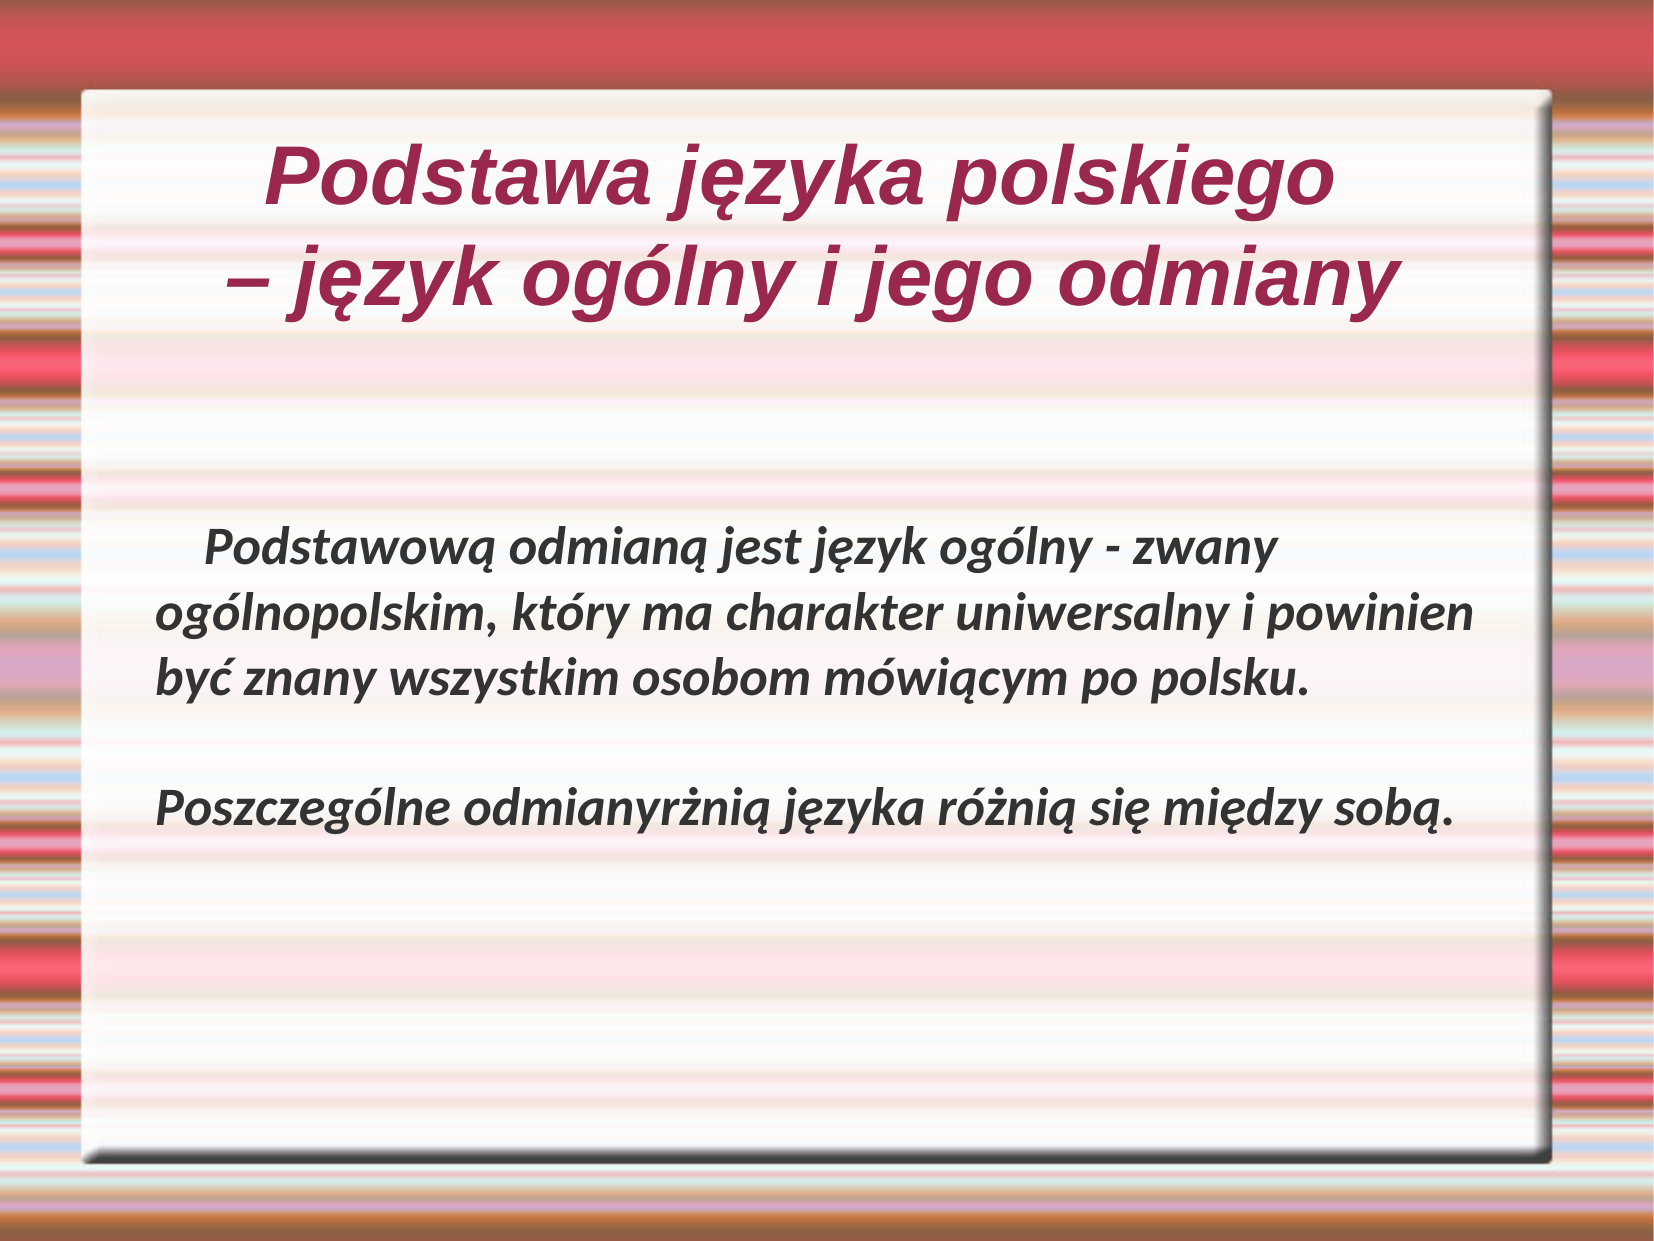

# Podstawa języka polskiego – język ogólny i jego odmiany
 Podstawową odmianą jest język ogólny - zwany ogólnopolskim, który ma charakter uniwersalny i powinien być znany wszystkim osobom mówiącym po polsku.
Poszczególne odmianyrżnią języka różnią się między sobą.